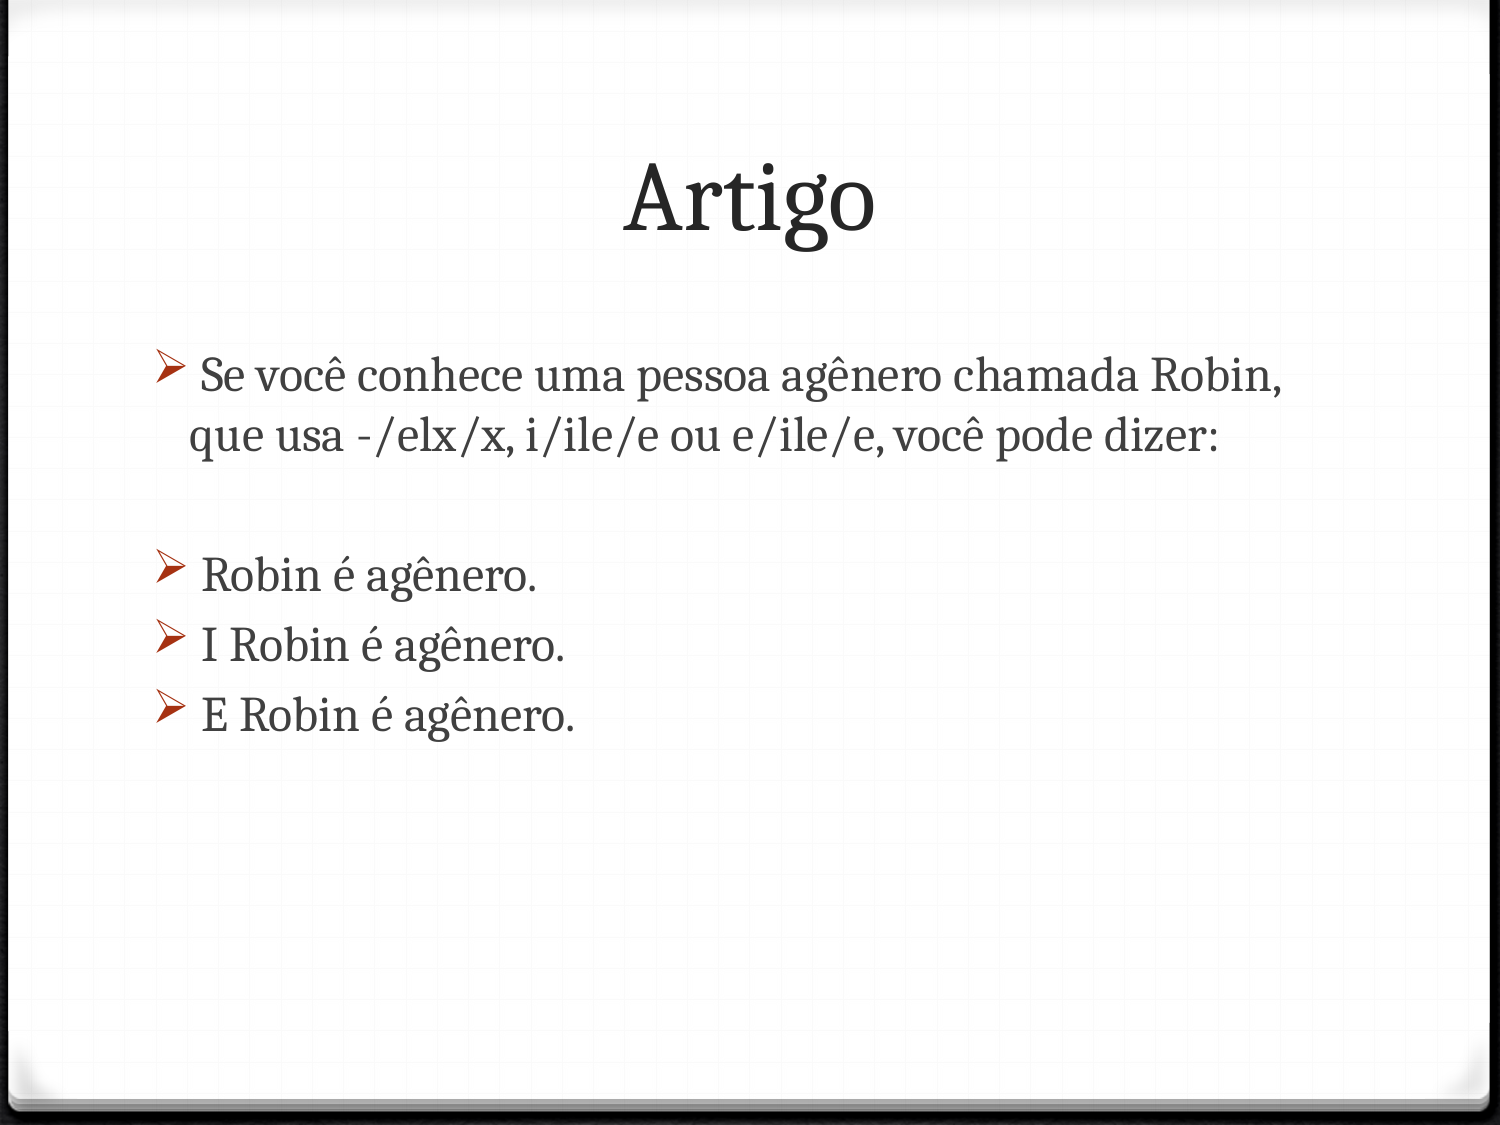

# Artigo
 Se você conhece uma pessoa agênero chamada Robin, que usa -/elx/x, i/ile/e ou e/ile/e, você pode dizer:
 Robin é agênero.
 I Robin é agênero.
 E Robin é agênero.